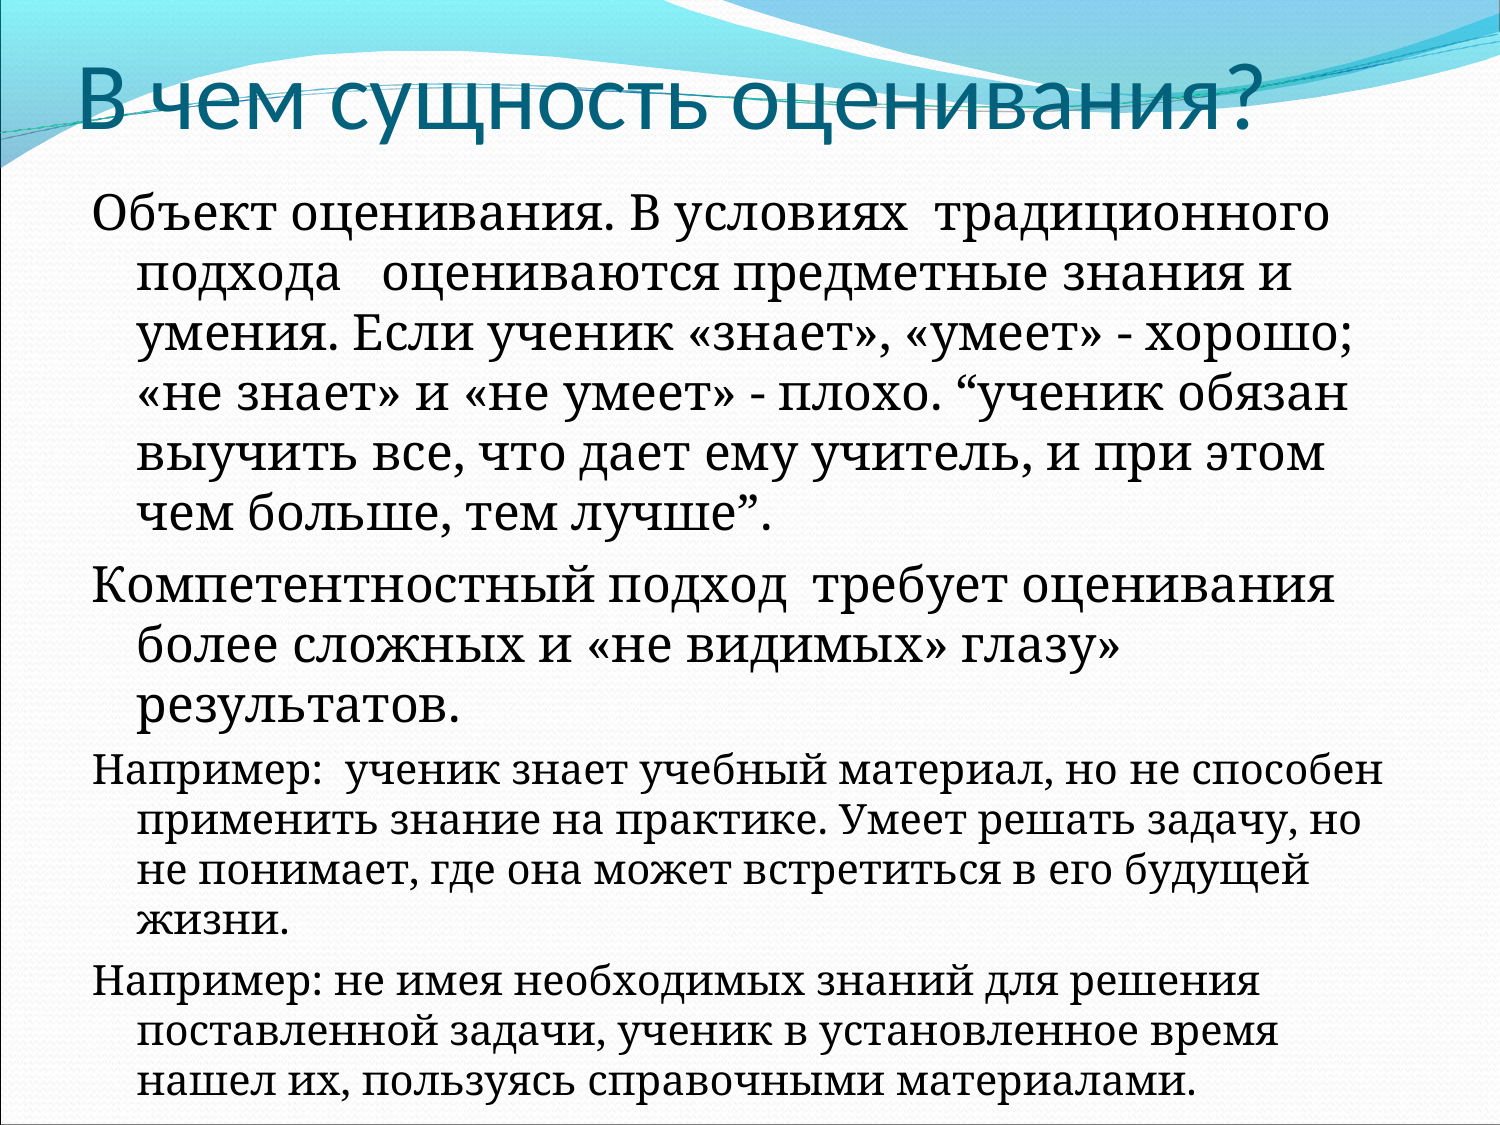

# В чем сущность оценивания?
Объект оценивания. В условиях традиционного подхода оцениваются предметные знания и умения. Если ученик «знает», «умеет» - хорошо; «не знает» и «не умеет» - плохо. “ученик обязан выучить все, что дает ему учитель, и при этом чем больше, тем лучше”.
Компетентностный подход требует оценивания более сложных и «не видимых» глазу» результатов.
Например: ученик знает учебный материал, но не способен применить знание на практике. Умеет решать задачу, но не понимает, где она может встретиться в его будущей жизни.
Например: не имея необходимых знаний для решения поставленной задачи, ученик в установленное время нашел их, пользуясь справочными материалами.